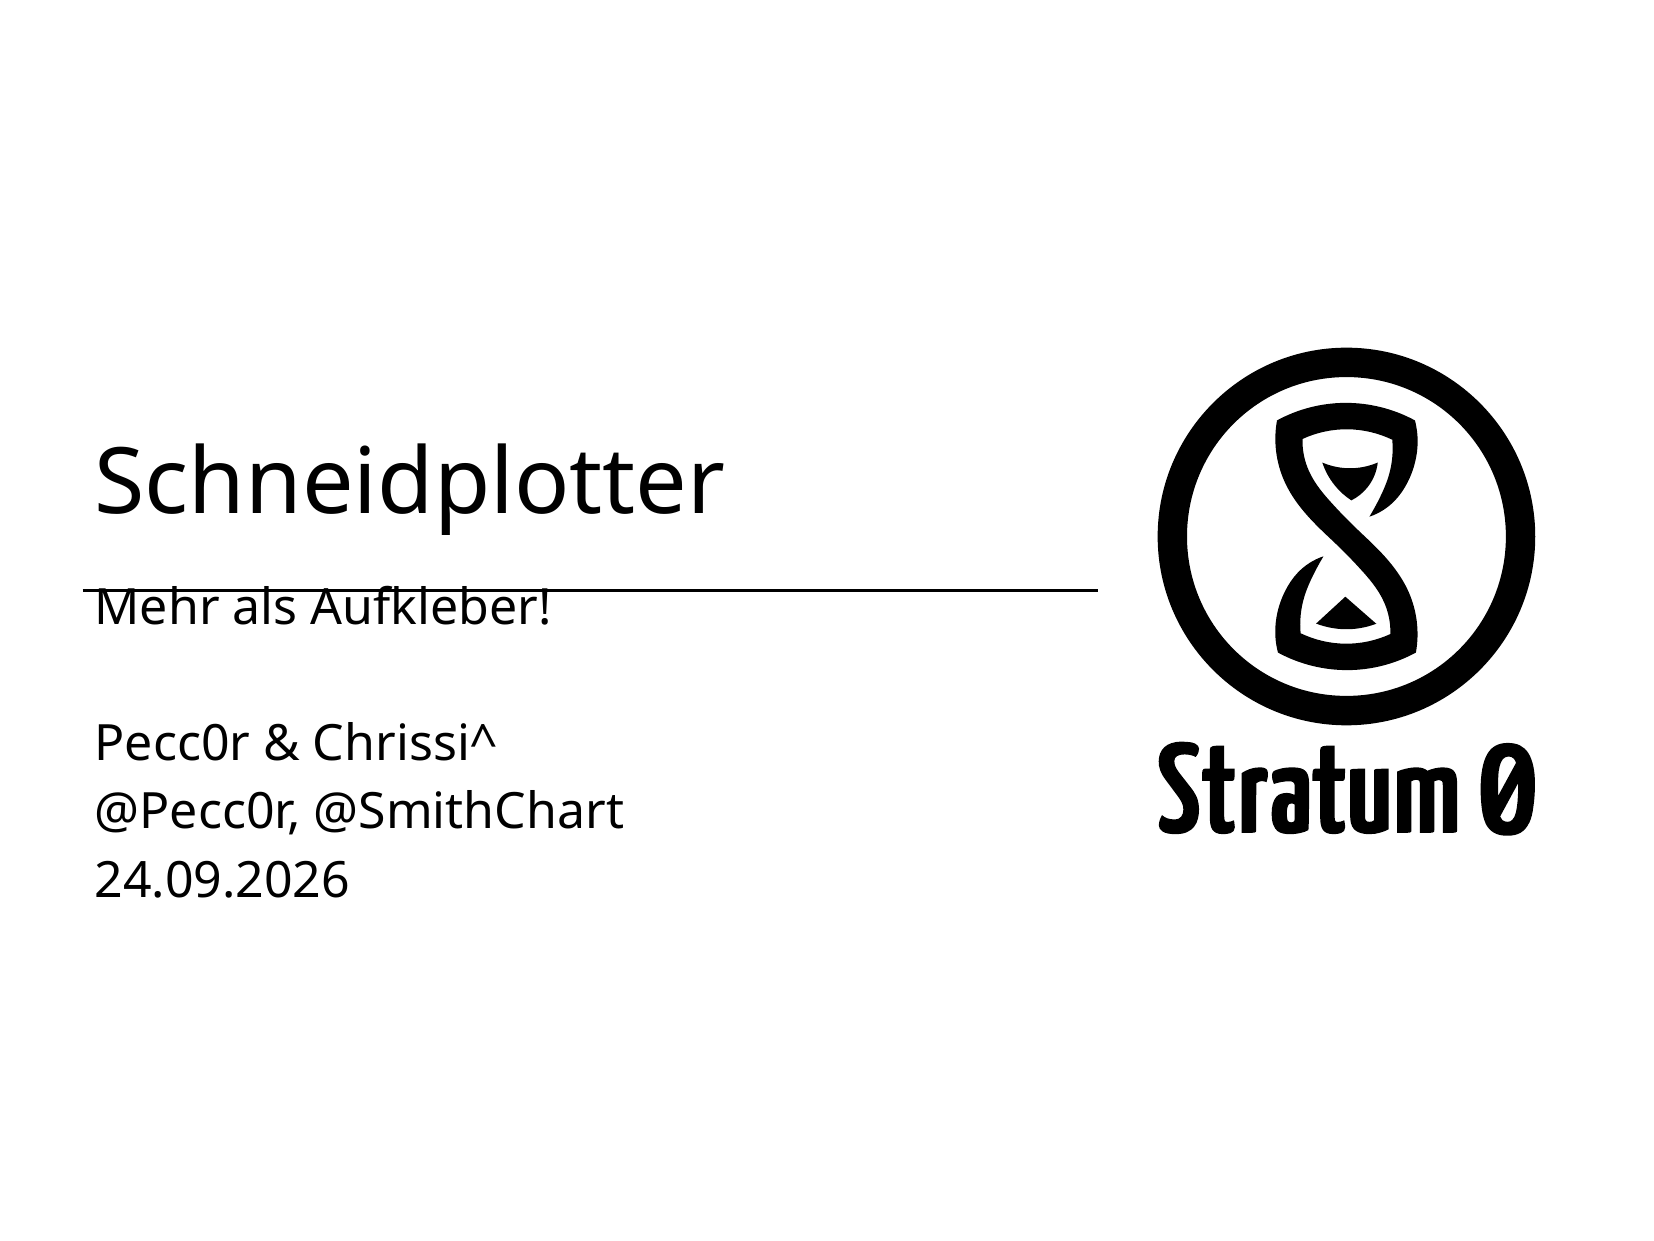

# Schneidplotter
Mehr als Aufkleber!
Pecc0r & Chrissi^
@Pecc0r, @SmithChart
Chrissi^
1